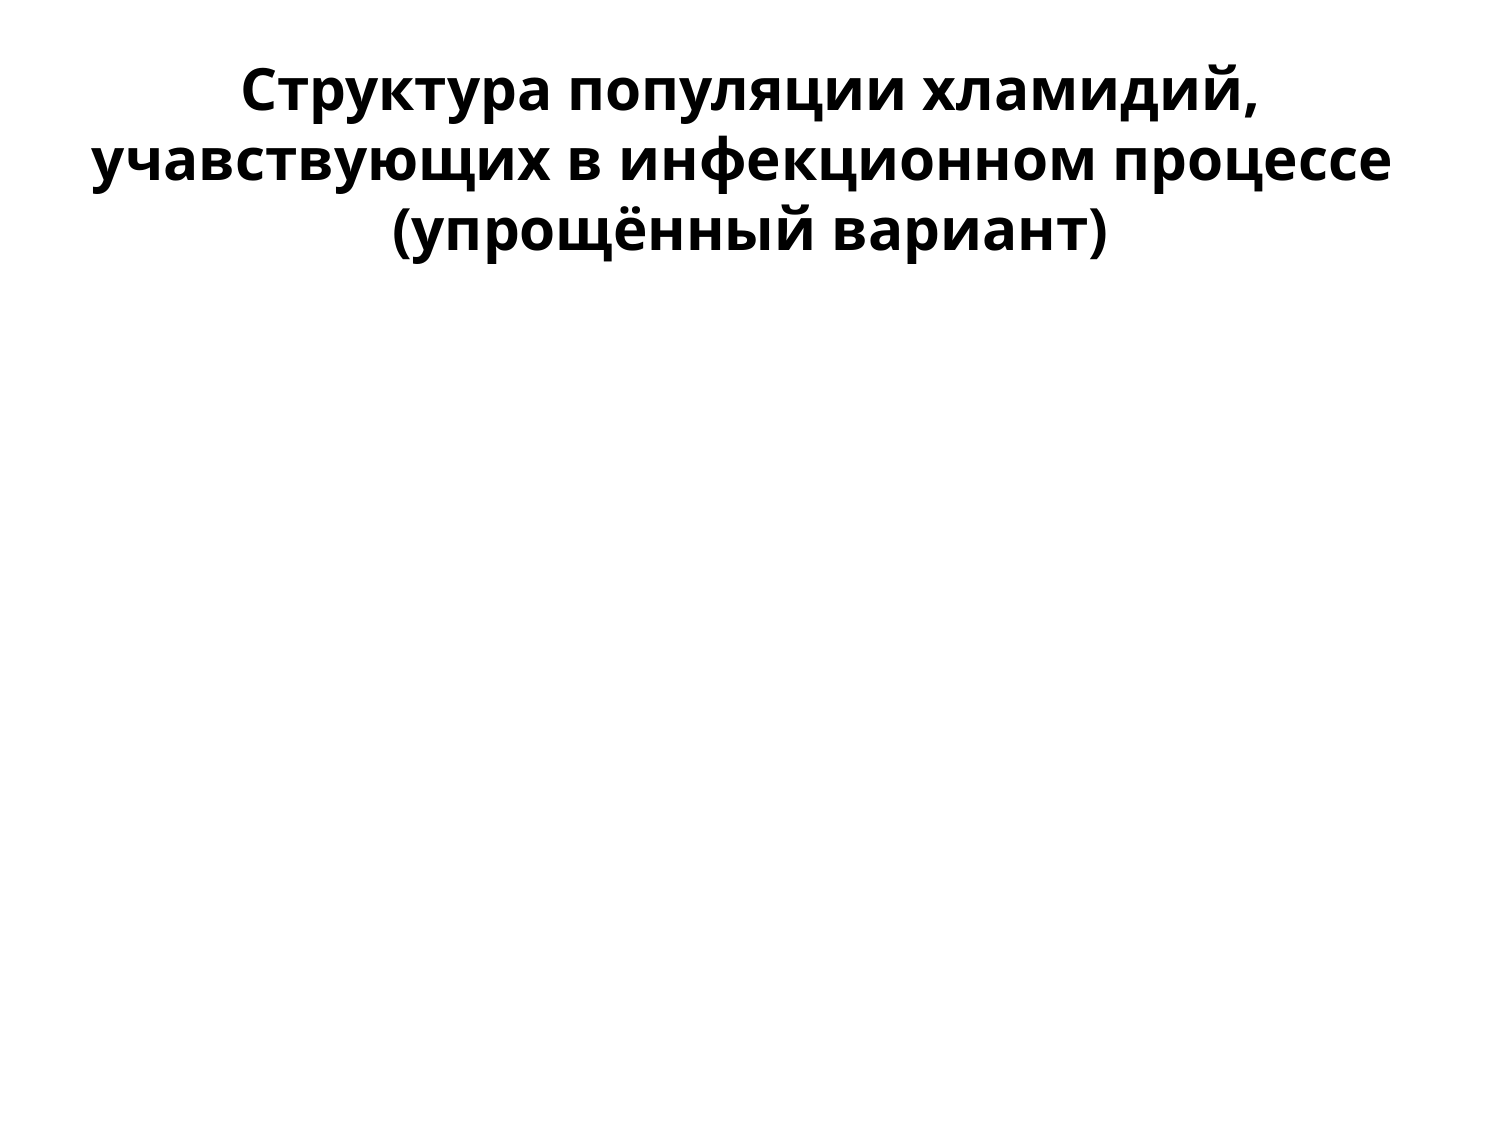

# Структура популяции хламидий, учавствующих в инфекционном процессе (упрощённый вариант)
ЭТ
АбТ
РТ